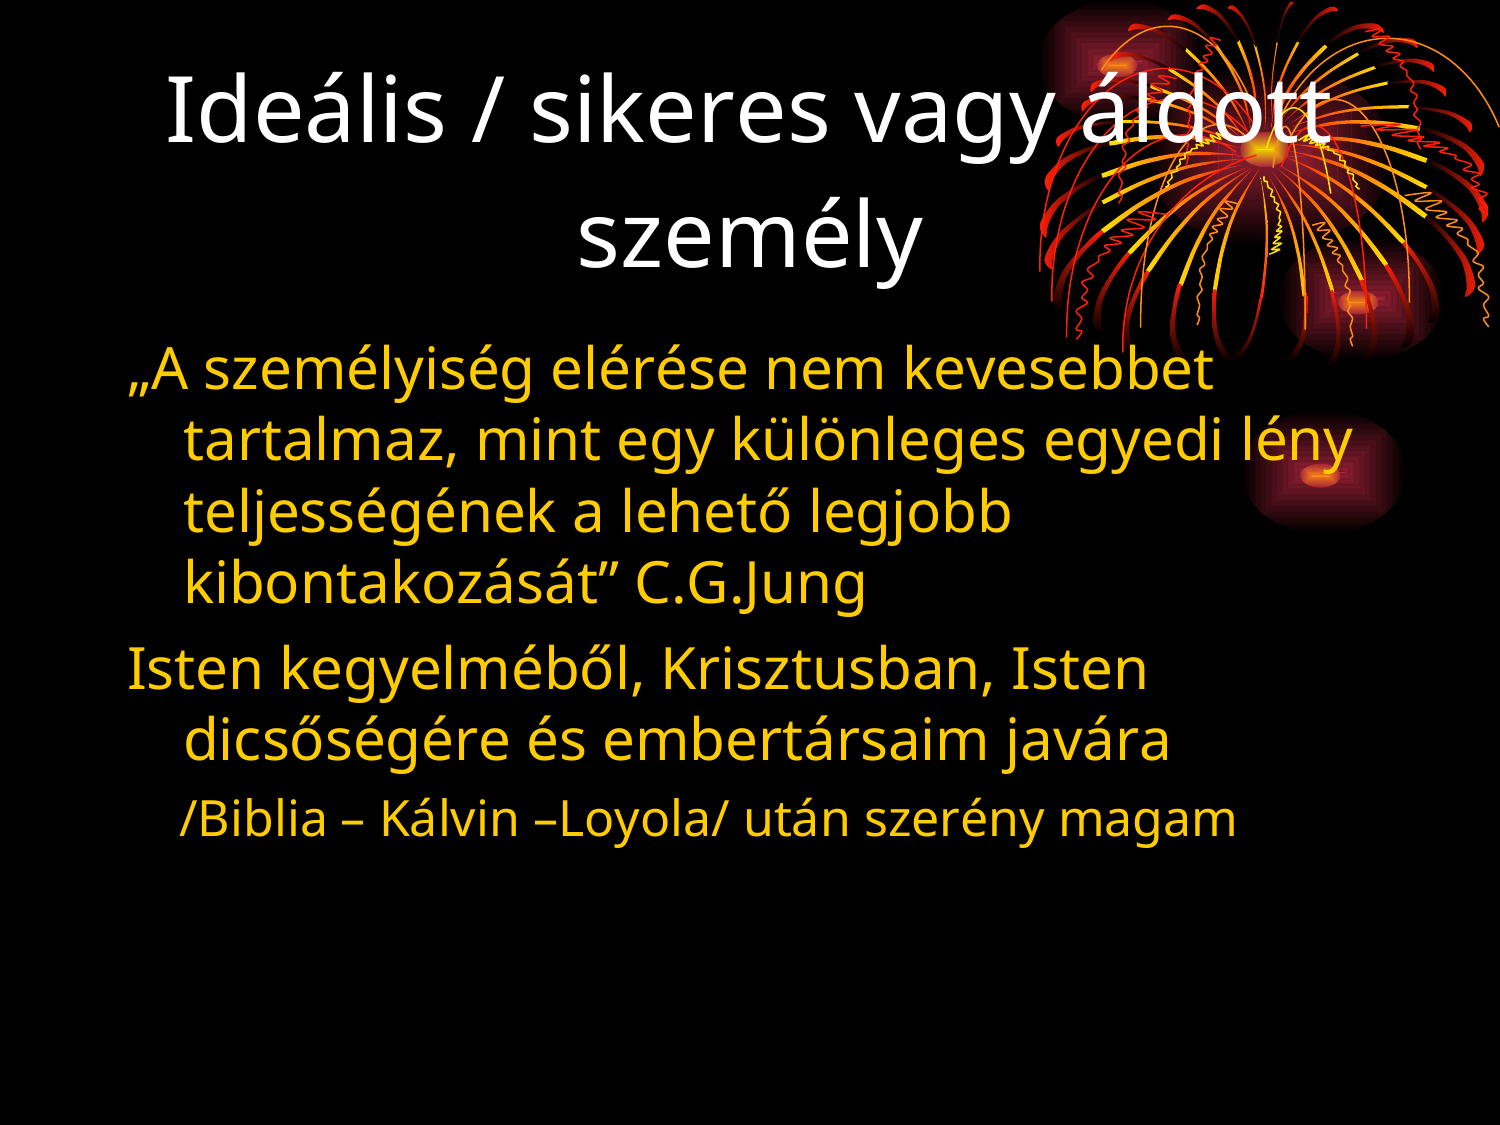

# Ideális / sikeres vagy áldott személy
„A személyiség elérése nem kevesebbet tartalmaz, mint egy különleges egyedi lény teljességének a lehető legjobb kibontakozását” C.G.Jung
Isten kegyelméből, Krisztusban, Isten dicsőségére és embertársaim javára
 /Biblia – Kálvin –Loyola/ után szerény magam